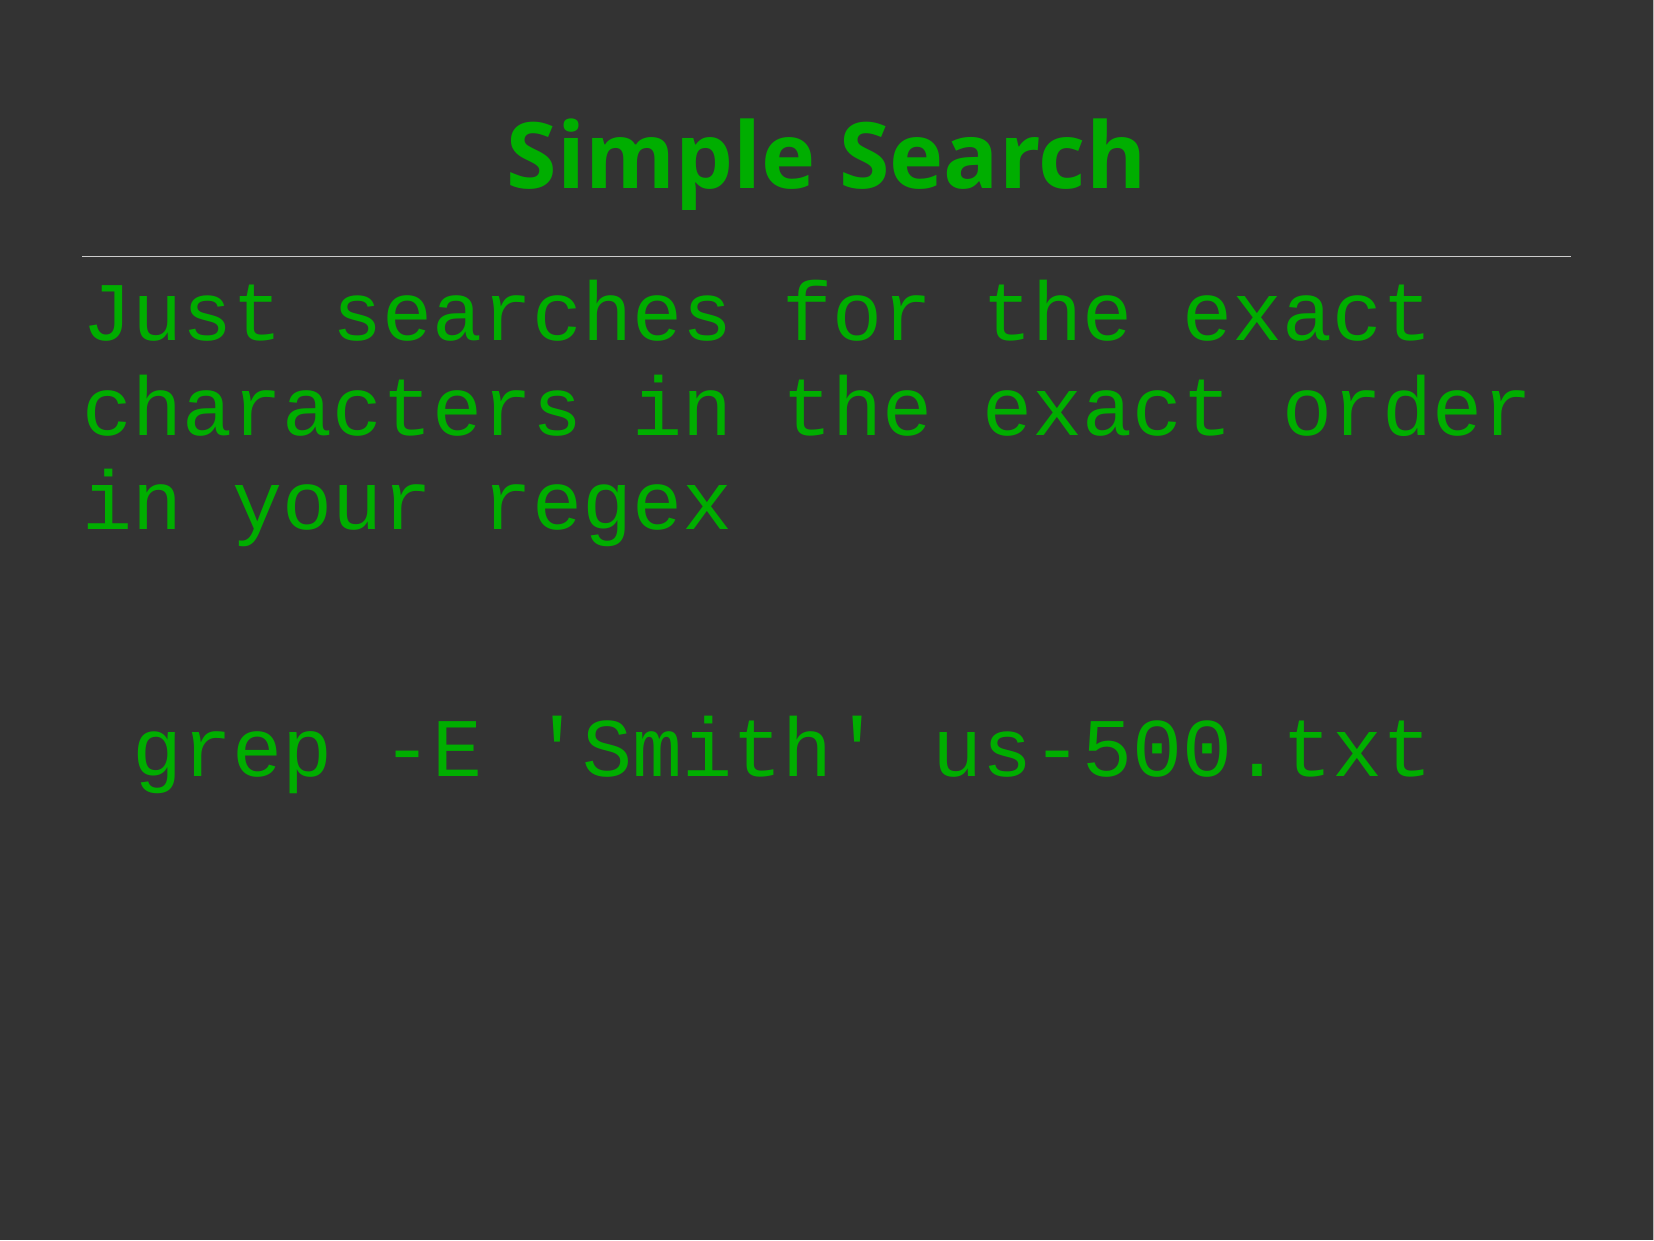

# Simple Search
Just searches for the exact characters in the exact order in your regex
 grep -E 'Smith' us-500.txt